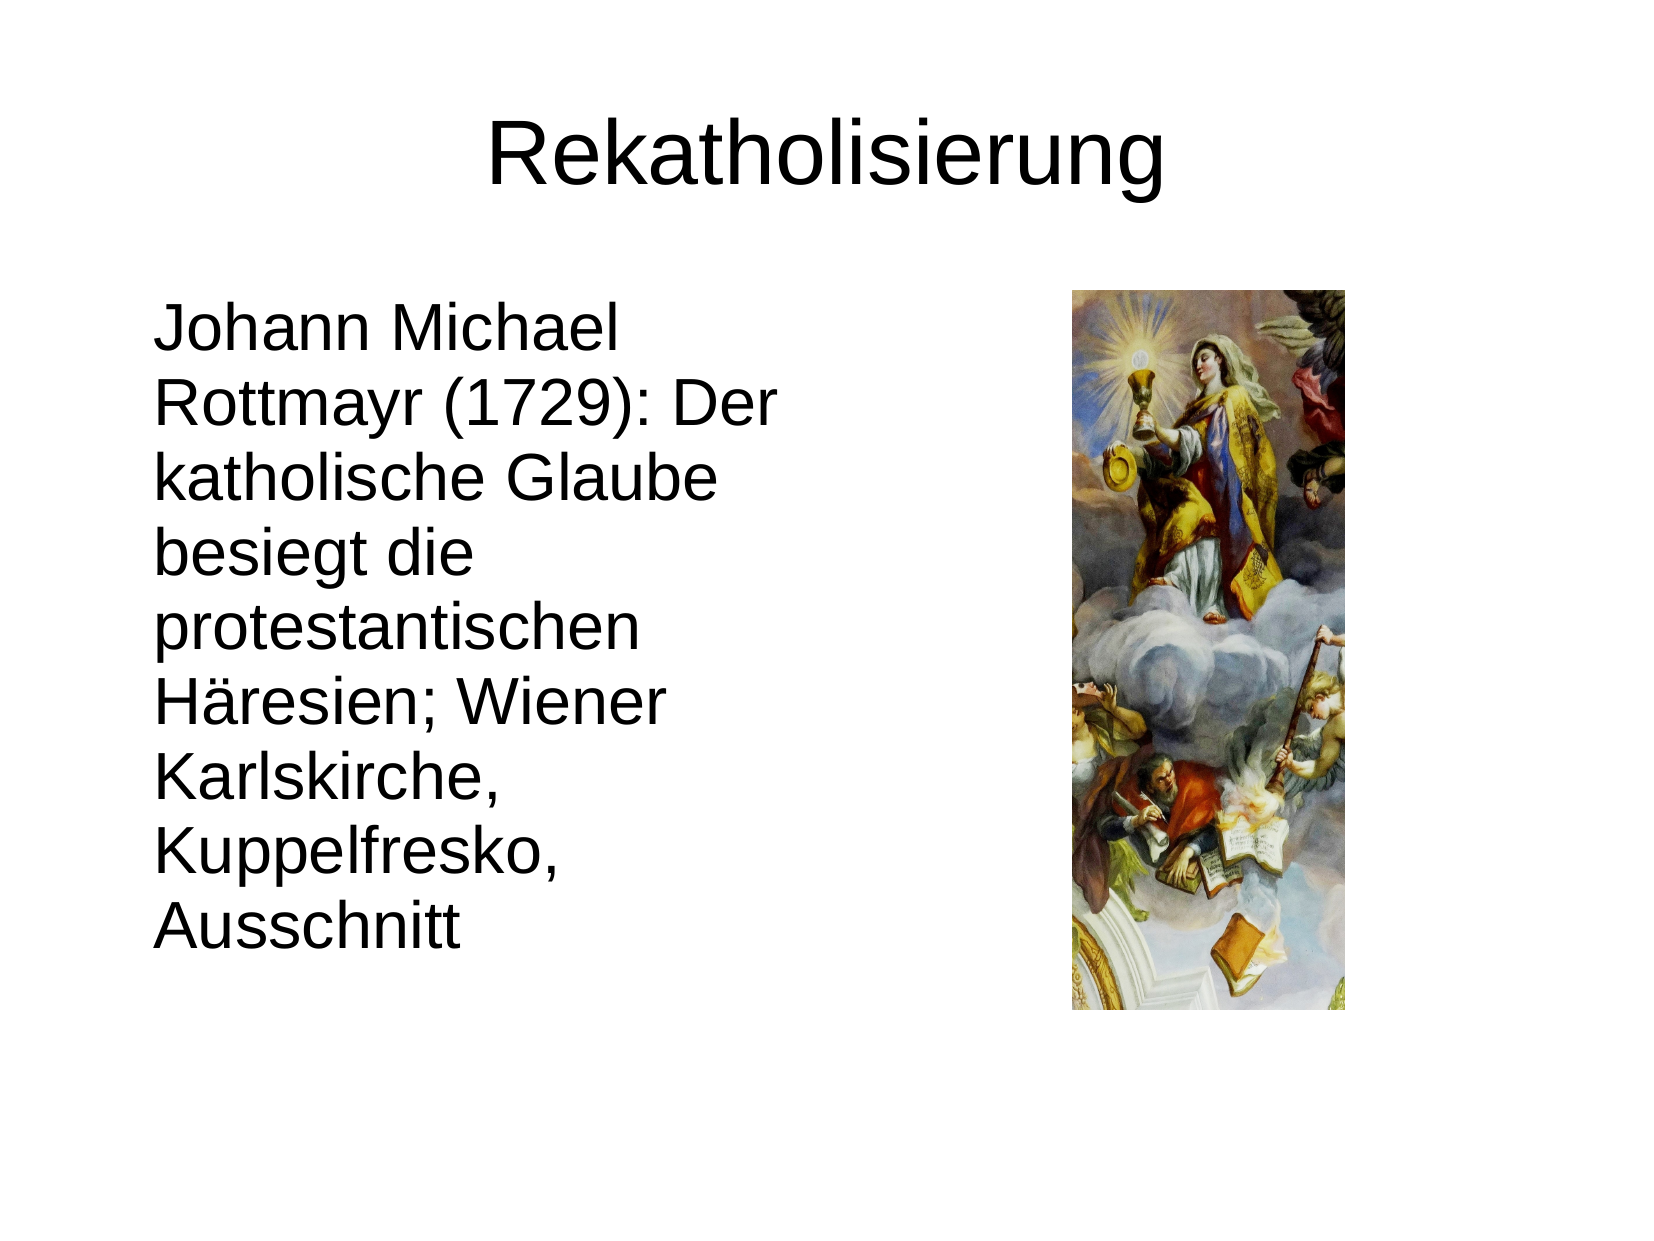

# Rekatholisierung
Johann Michael Rottmayr (1729): Der katholische Glaube besiegt die protestantischen Häresien; Wiener Karlskirche, Kuppelfresko, Ausschnitt